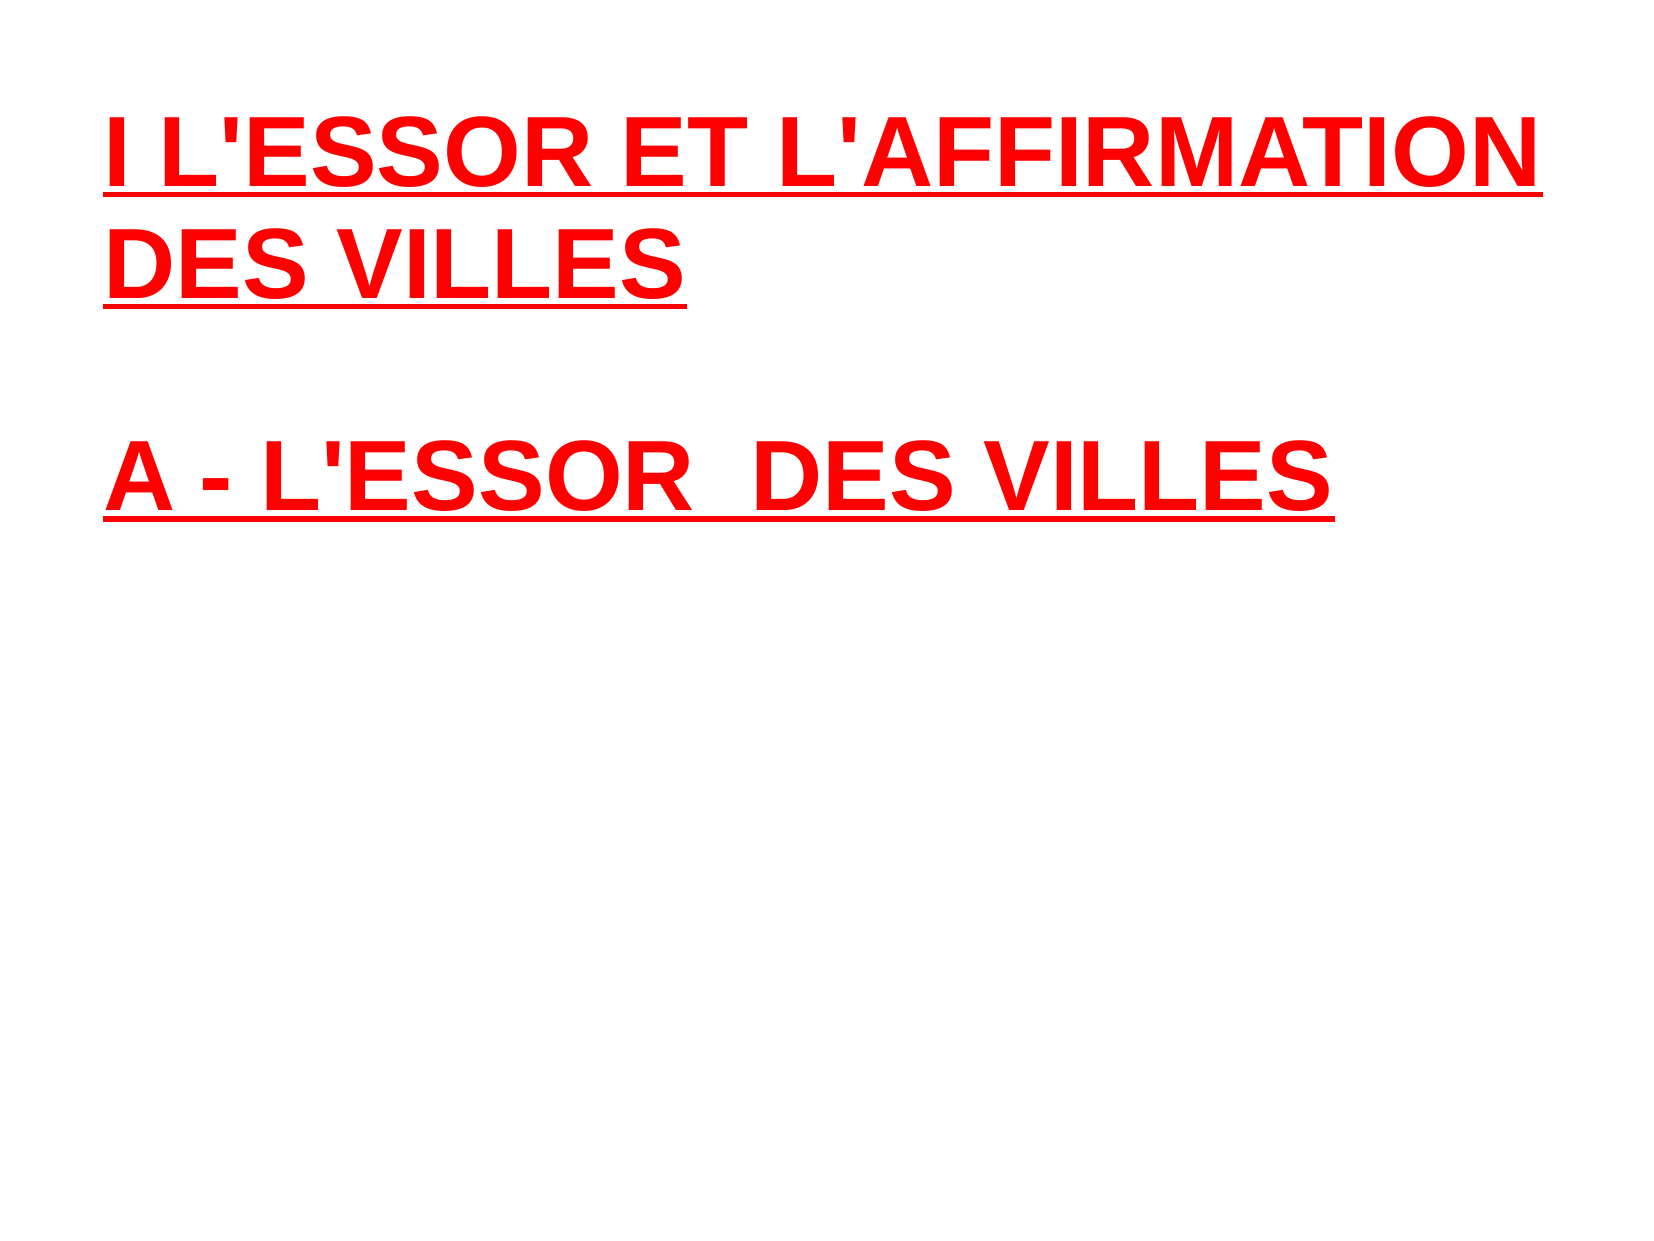

I L'ESSOR ET L'AFFIRMATION DES VILLES
A - L'ESSOR DES VILLES